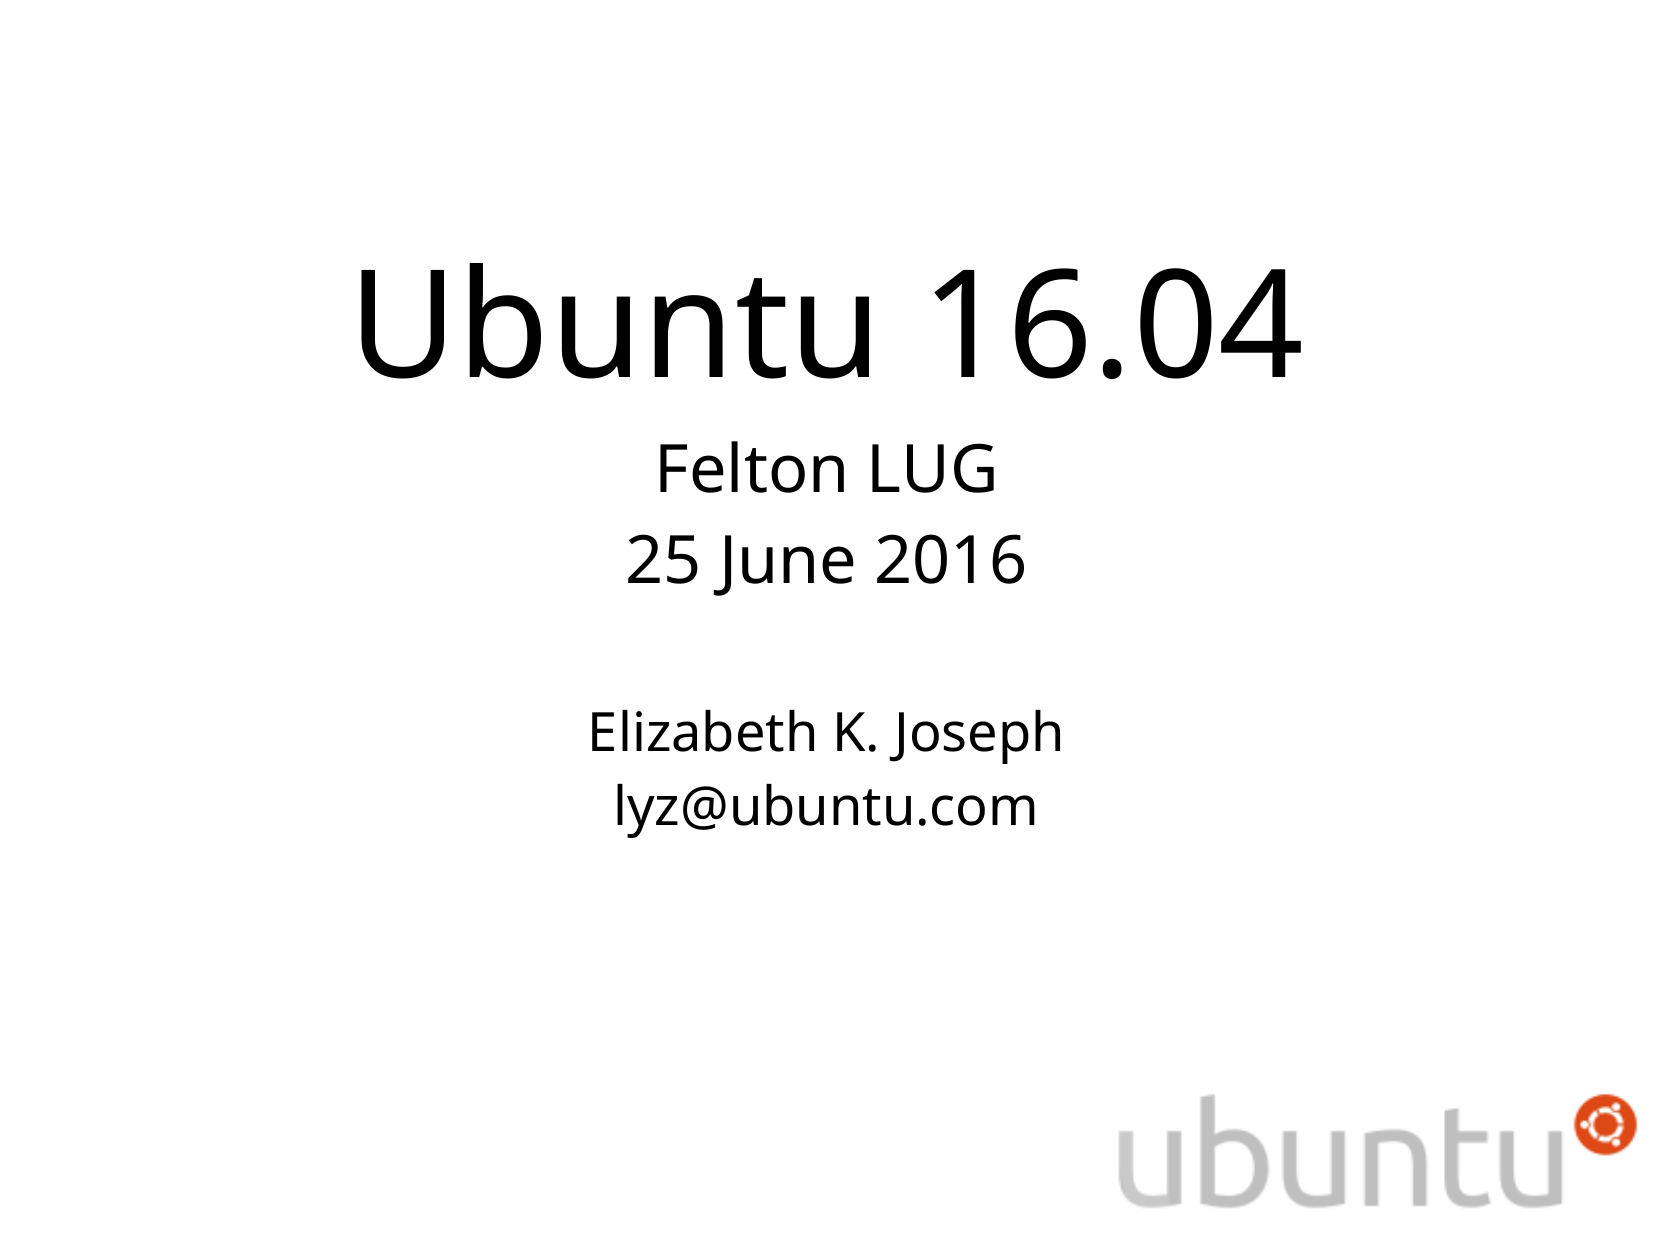

# Ubuntu 16.04
Felton LUG
25 June 2016
Elizabeth K. Joseph
lyz@ubuntu.com